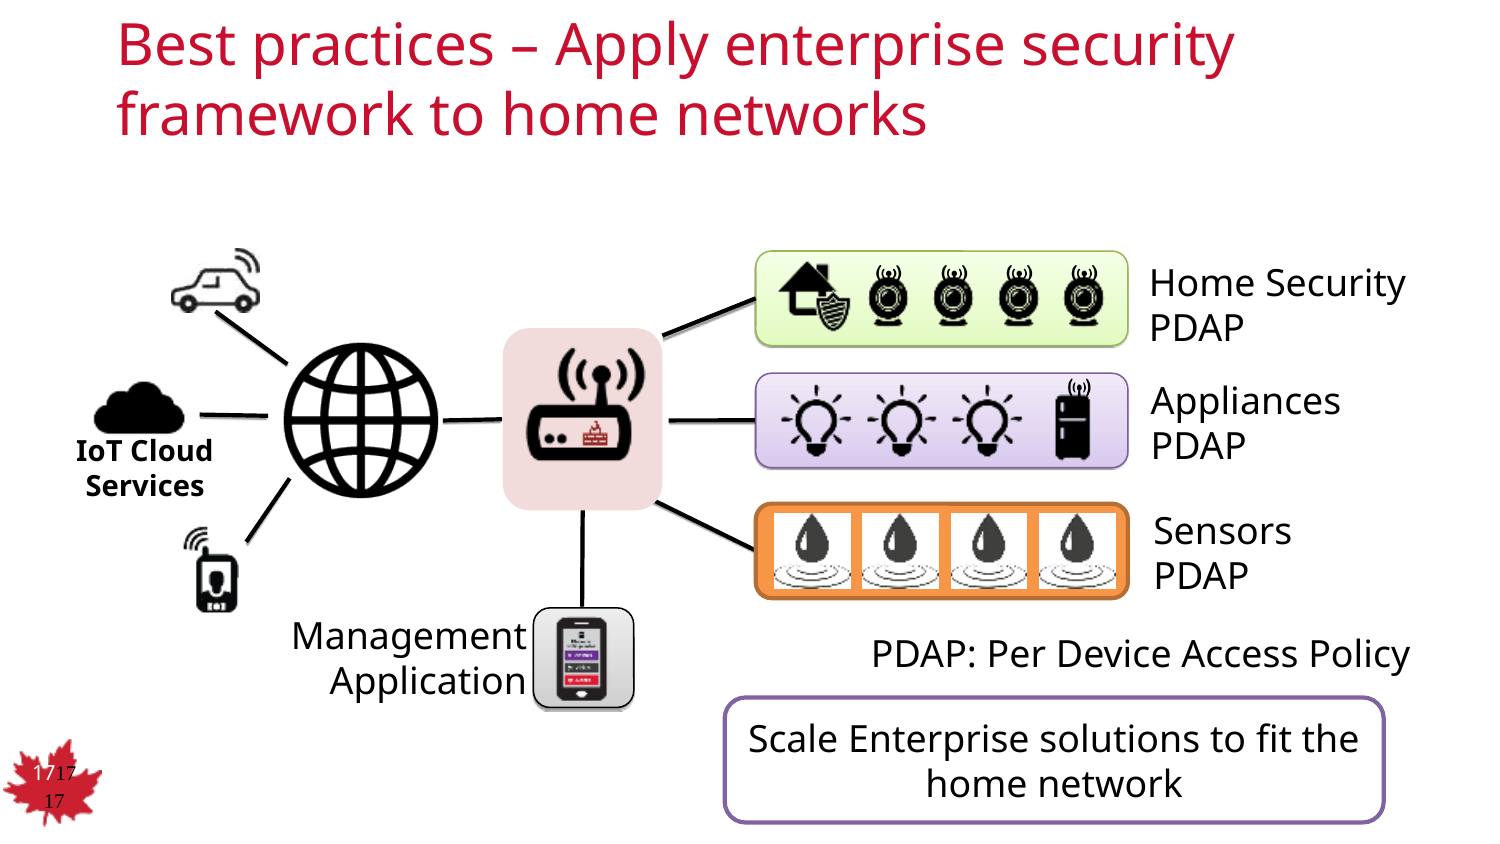

# Best practices – Apply enterprise security framework to home networks
Home Security
PDAP
Appliances
PDAP
IoT Cloud
Services
Sensors
PDAP
Management
Application
PDAP: Per Device Access Policy
Scale Enterprise solutions to fit the home network